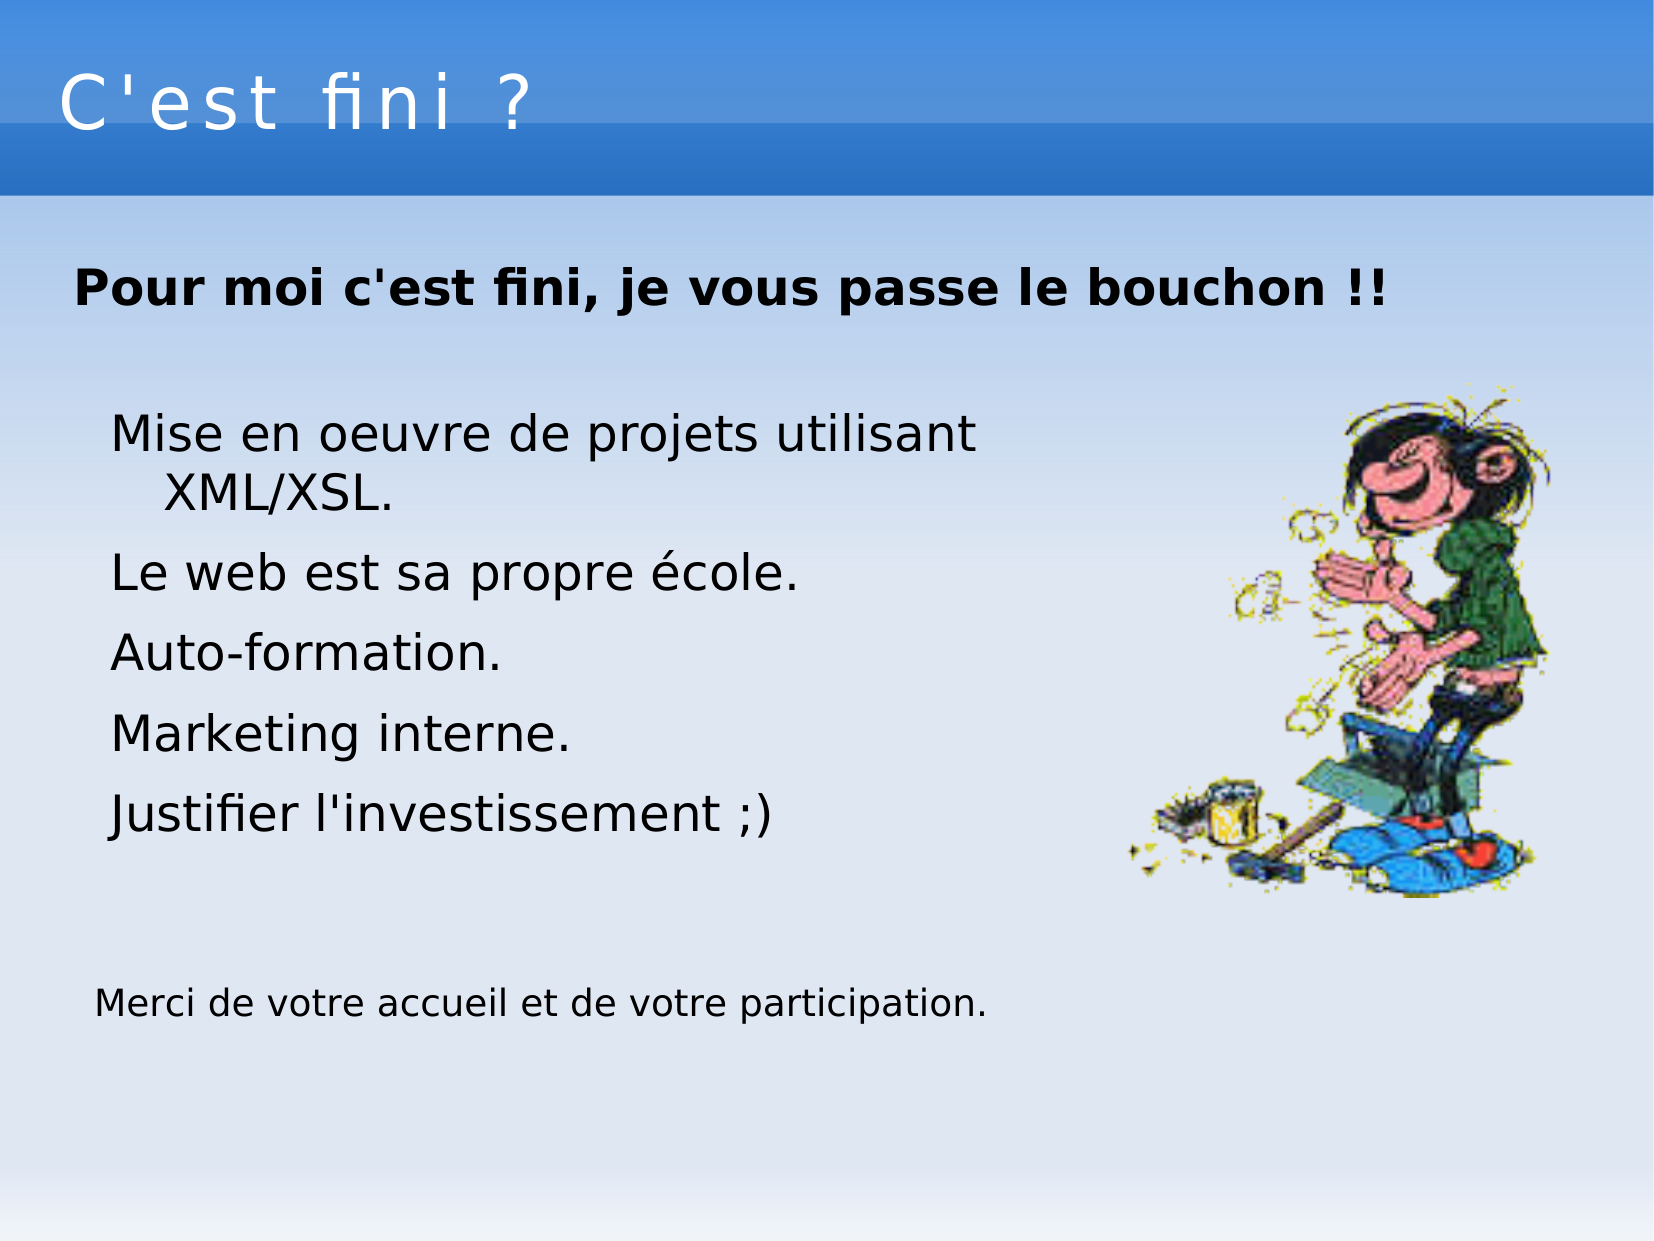

# C'est fini ?
Pour moi c'est fini, je vous passe le bouchon !!
Mise en oeuvre de projets utilisant XML/XSL.
Le web est sa propre école.
Auto-formation.
Marketing interne.
Justifier l'investissement ;)
Merci de votre accueil et de votre participation.